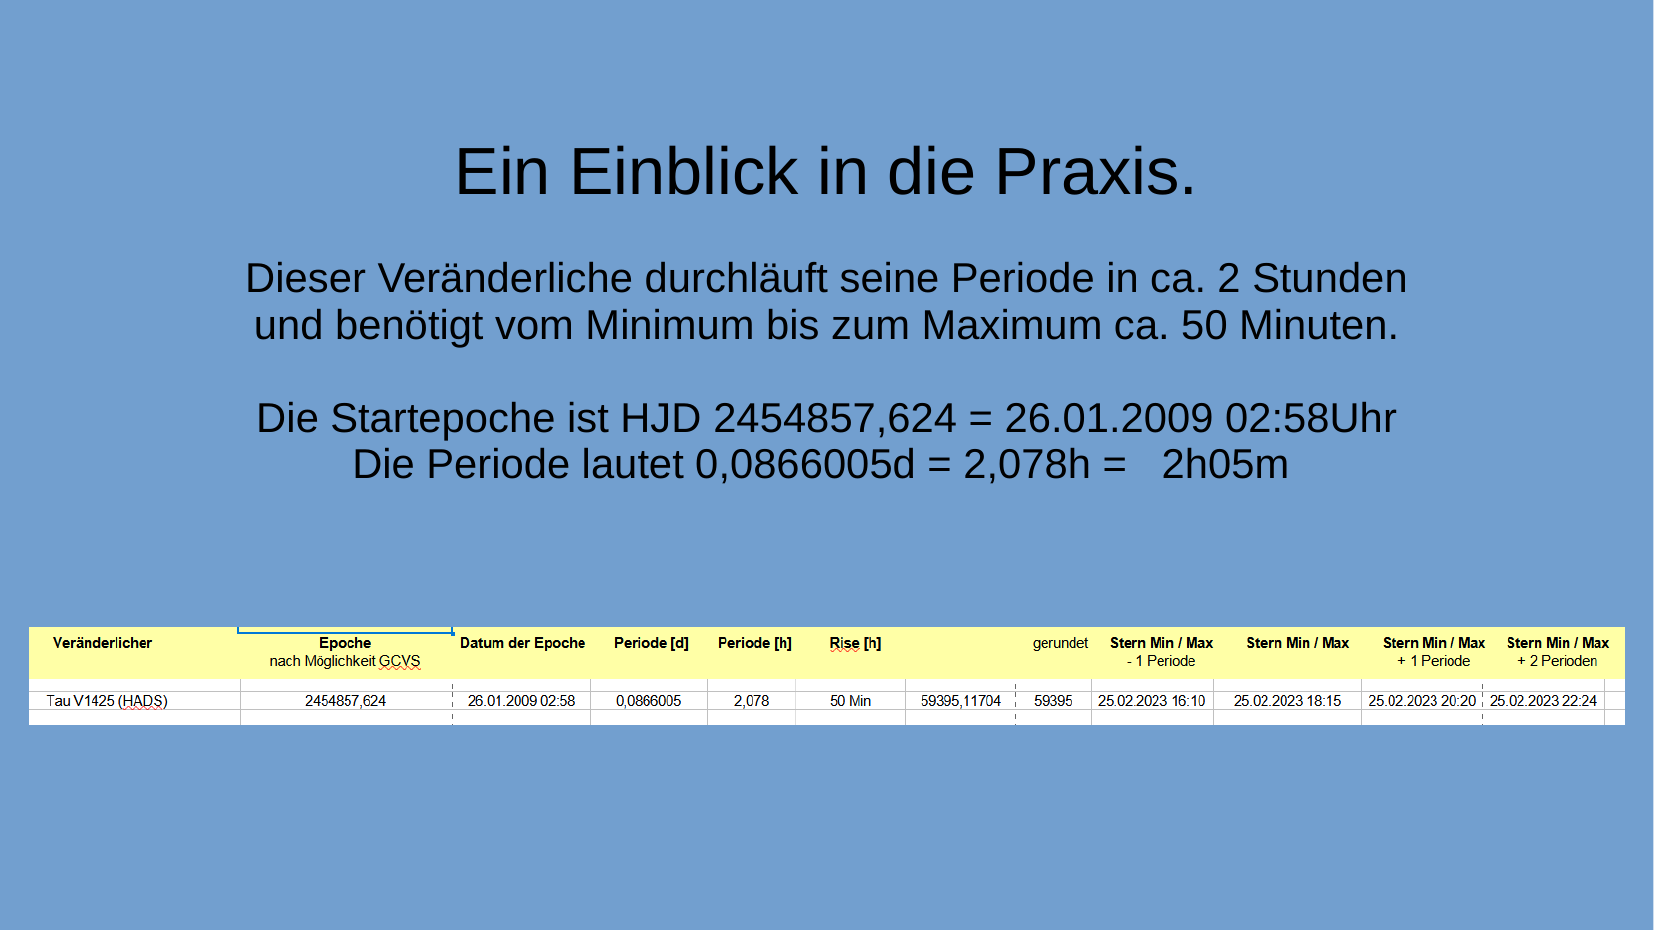

Ein Einblick in die Praxis.
Dieser Veränderliche durchläuft seine Periode in ca. 2 Stunden
und benötigt vom Minimum bis zum Maximum ca. 50 Minuten.
Die Startepoche ist HJD 2454857,624 = 26.01.2009 02:58Uhr
Die Periode lautet 0,0866005d = 2,078h = 2h05m